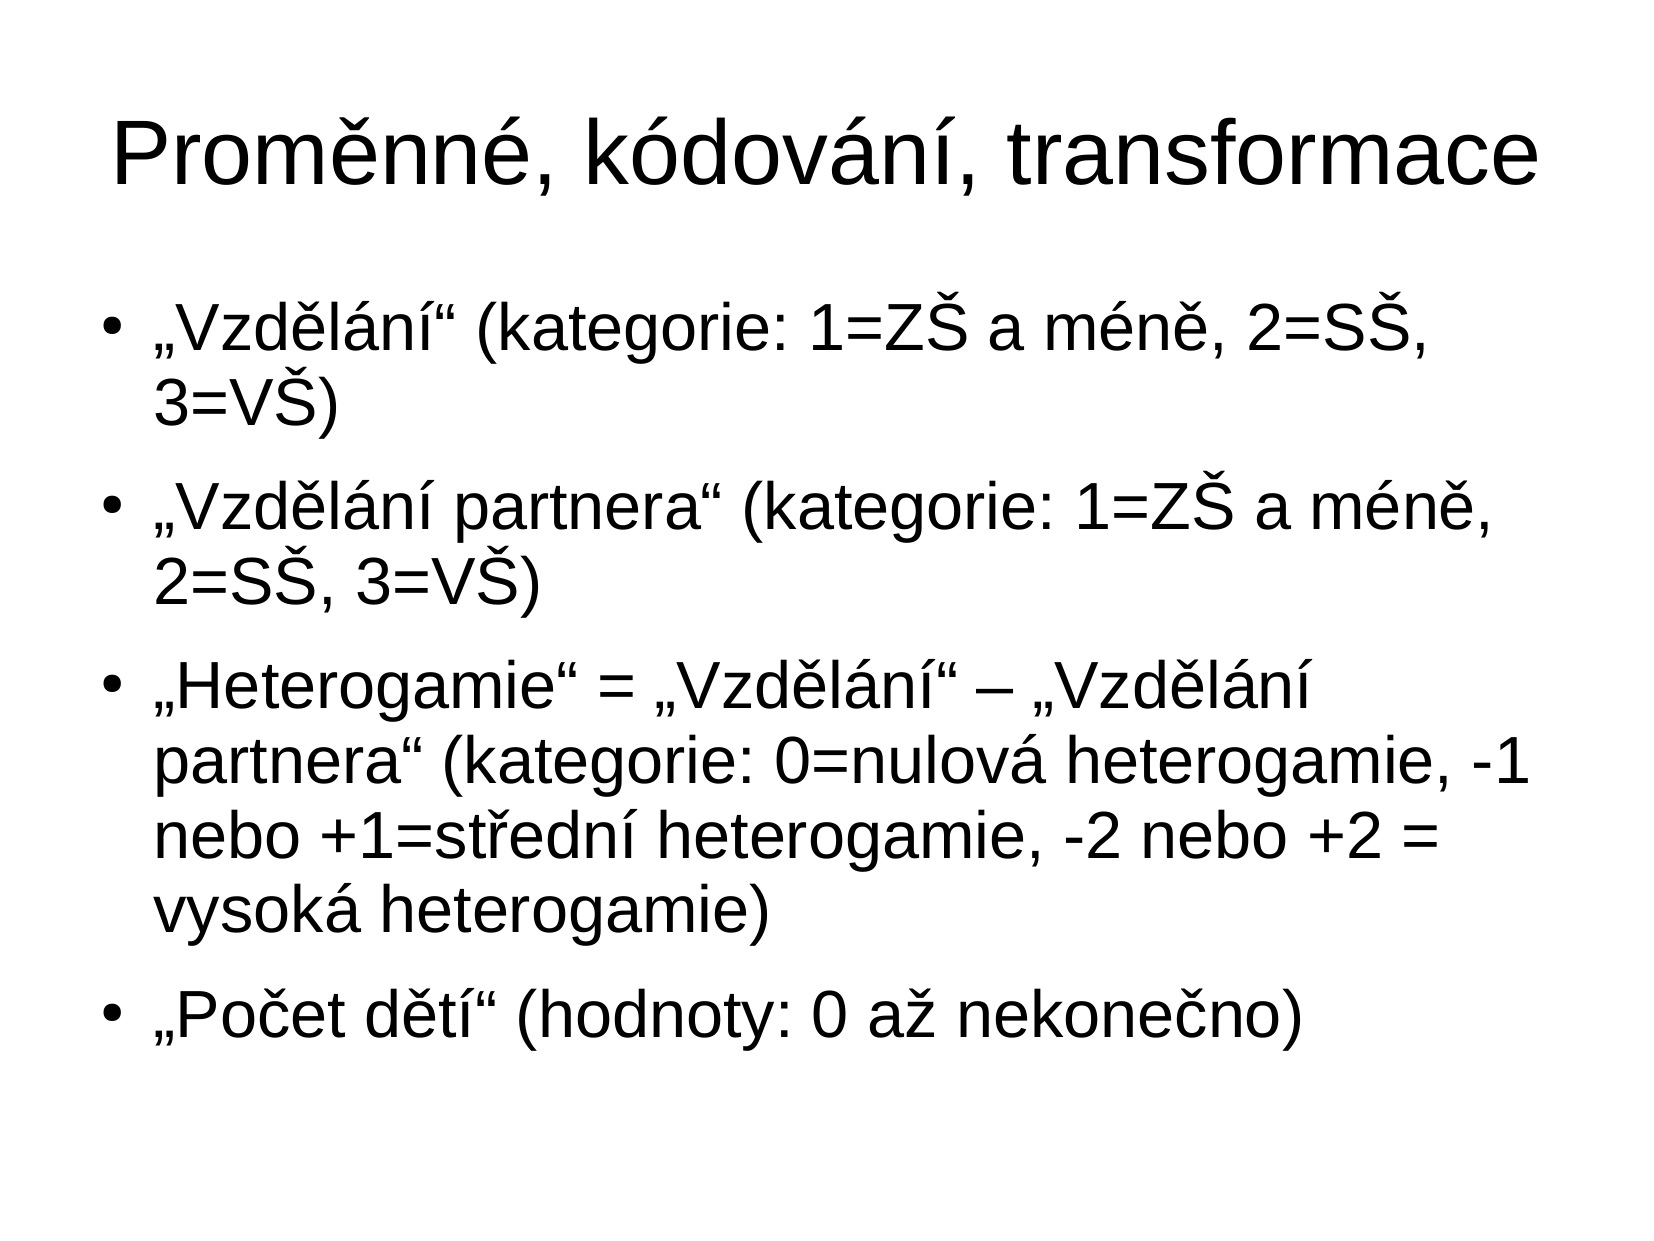

# Proměnné, kódování, transformace
„Vzdělání“ (kategorie: 1=ZŠ a méně, 2=SŠ, 3=VŠ)
„Vzdělání partnera“ (kategorie: 1=ZŠ a méně, 2=SŠ, 3=VŠ)
„Heterogamie“ = „Vzdělání“ – „Vzdělání partnera“ (kategorie: 0=nulová heterogamie, -1 nebo +1=střední heterogamie, -2 nebo +2 = vysoká heterogamie)
„Počet dětí“ (hodnoty: 0 až nekonečno)